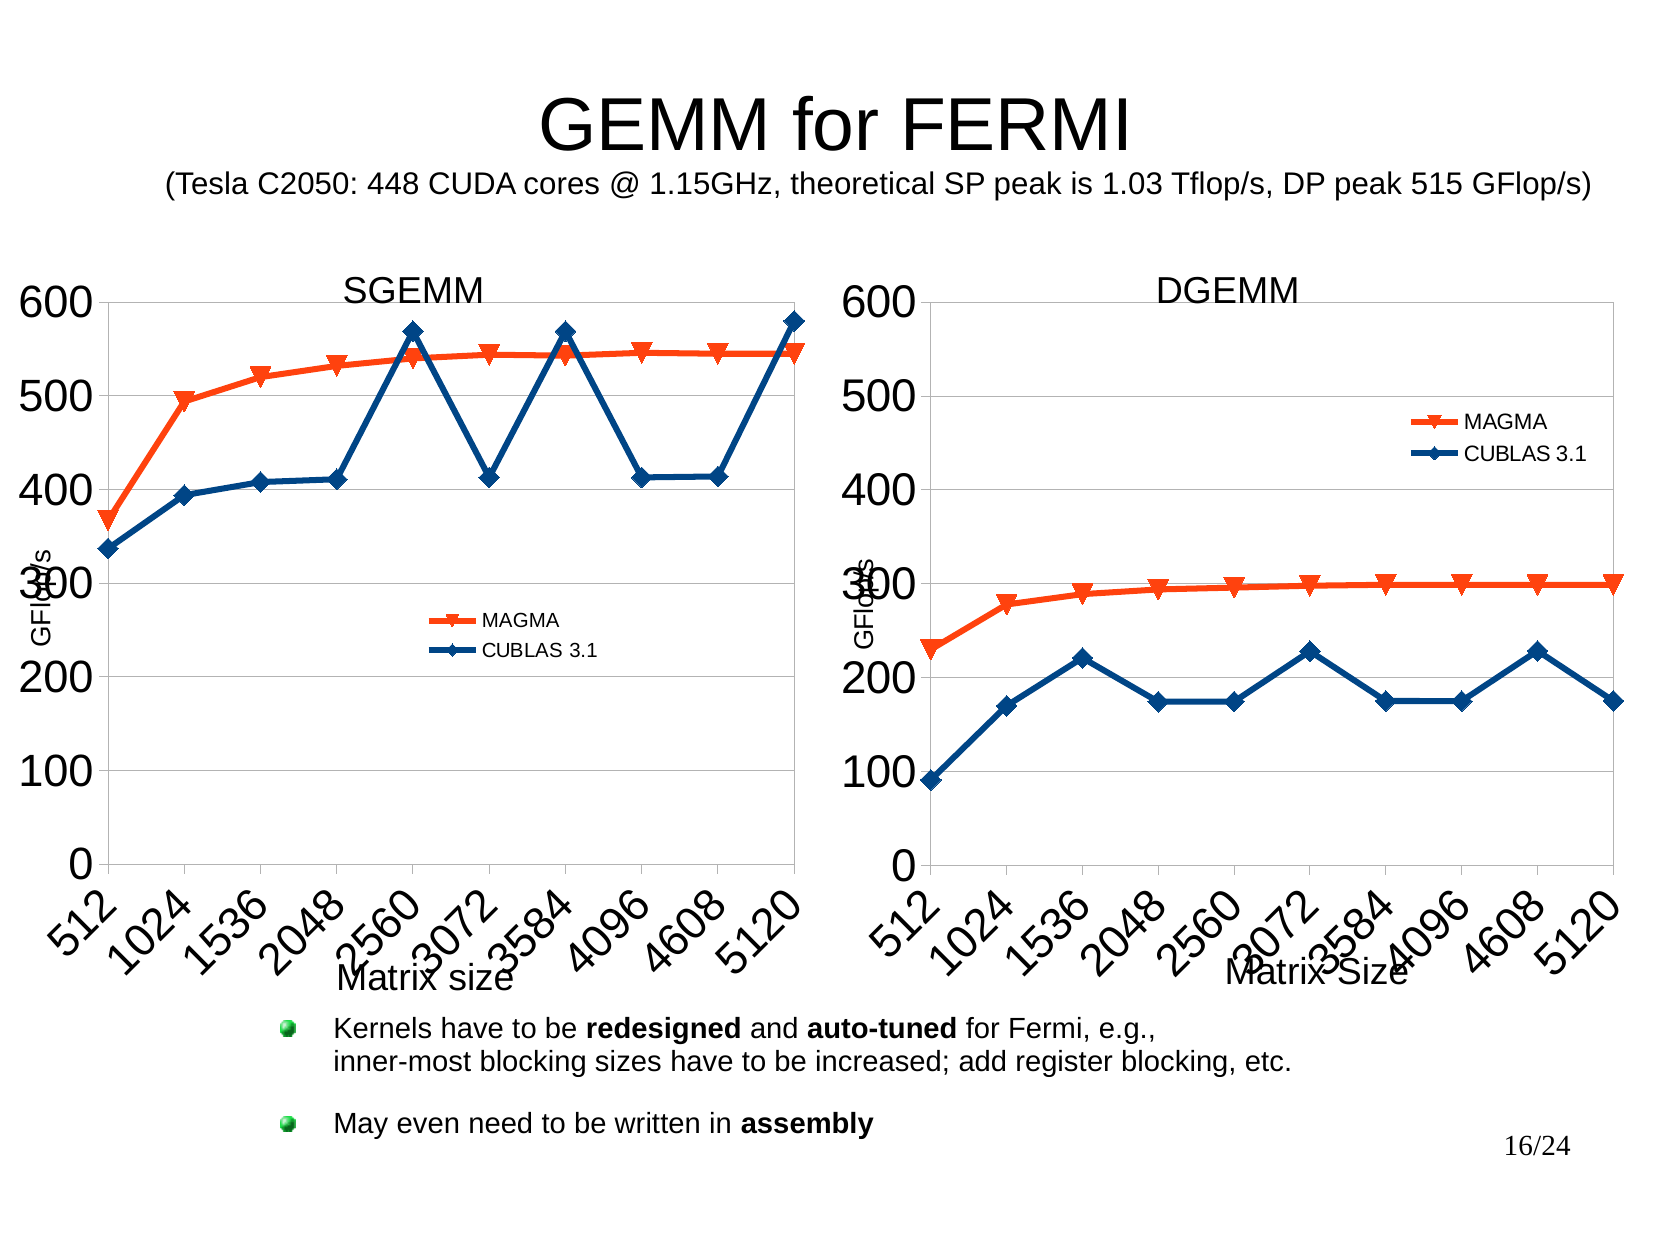

GEMM for FERMI
(Tesla C2050: 448 CUDA cores @ 1.15GHz, theoretical SP peak is 1.03 Tflop/s, DP peak 515 GFlop/s)
SGEMM
### Chart
| Category | MAGMA | CUBLAS 3.1 |
|---|---|---|
| 512 | 367.0 | 337.0 |
| 1024 | 494.0 | 394.0 |
| 1536 | 520.0 | 408.0 |
| 2048 | 532.0 | 411.0 |
| 2560 | 540.0 | 569.0 |
| 3072 | 544.0 | 413.0 |
| 3584 | 543.0 | 569.0 |
| 4096 | 546.0 | 413.0 |
| 4608 | 545.0 | 414.0 |
| 5120 | 545.0 | 580.0 |
### Chart
| Category | MAGMA | CUBLAS 3.1 |
|---|---|---|
| 512 | 230.0 | 91.0 |
| 1024 | 278.0 | 170.0 |
| 1536 | 289.0 | 221.0 |
| 2048 | 294.0 | 174.269838144895 |
| 2560 | 296.0 | 174.570820608602 |
| 3072 | 298.0 | 228.108780562265 |
| 3584 | 299.0 | 175.139641341109 |
| 4096 | 299.0 | 175.072771508167 |
| 4608 | 299.0 | 228.550694885304 |
| 5120 | 299.0 | 175.185918583244 |DGEMM
# Kernels have to be redesigned and auto-tuned for Fermi, e.g., inner-most blocking sizes have to be increased; add register blocking, etc.
May even need to be written in assembly
16